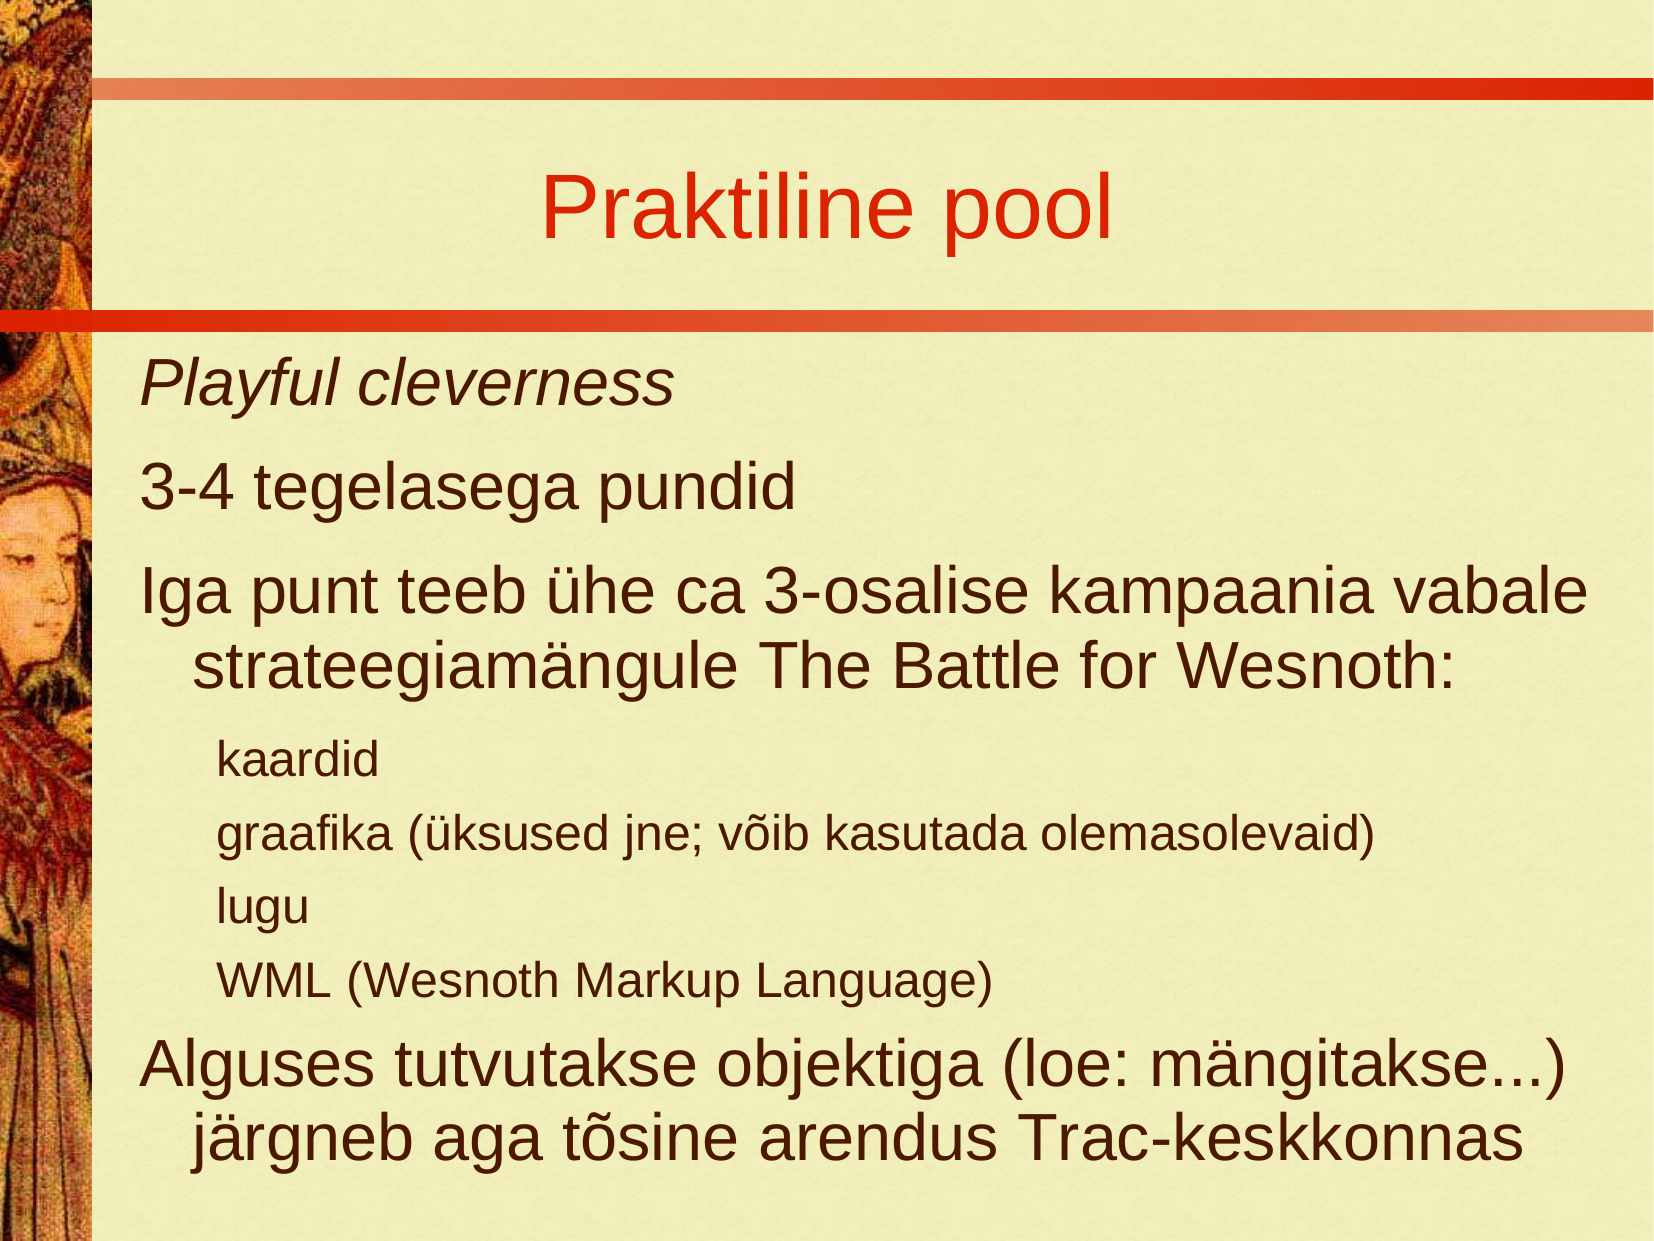

# Praktiline pool
Playful cleverness
3-4 tegelasega pundid
Iga punt teeb ühe ca 3-osalise kampaania vabale strateegiamängule The Battle for Wesnoth:
kaardid
graafika (üksused jne; võib kasutada olemasolevaid)
lugu
WML (Wesnoth Markup Language)
Alguses tutvutakse objektiga (loe: mängitakse...) järgneb aga tõsine arendus Trac-keskkonnas